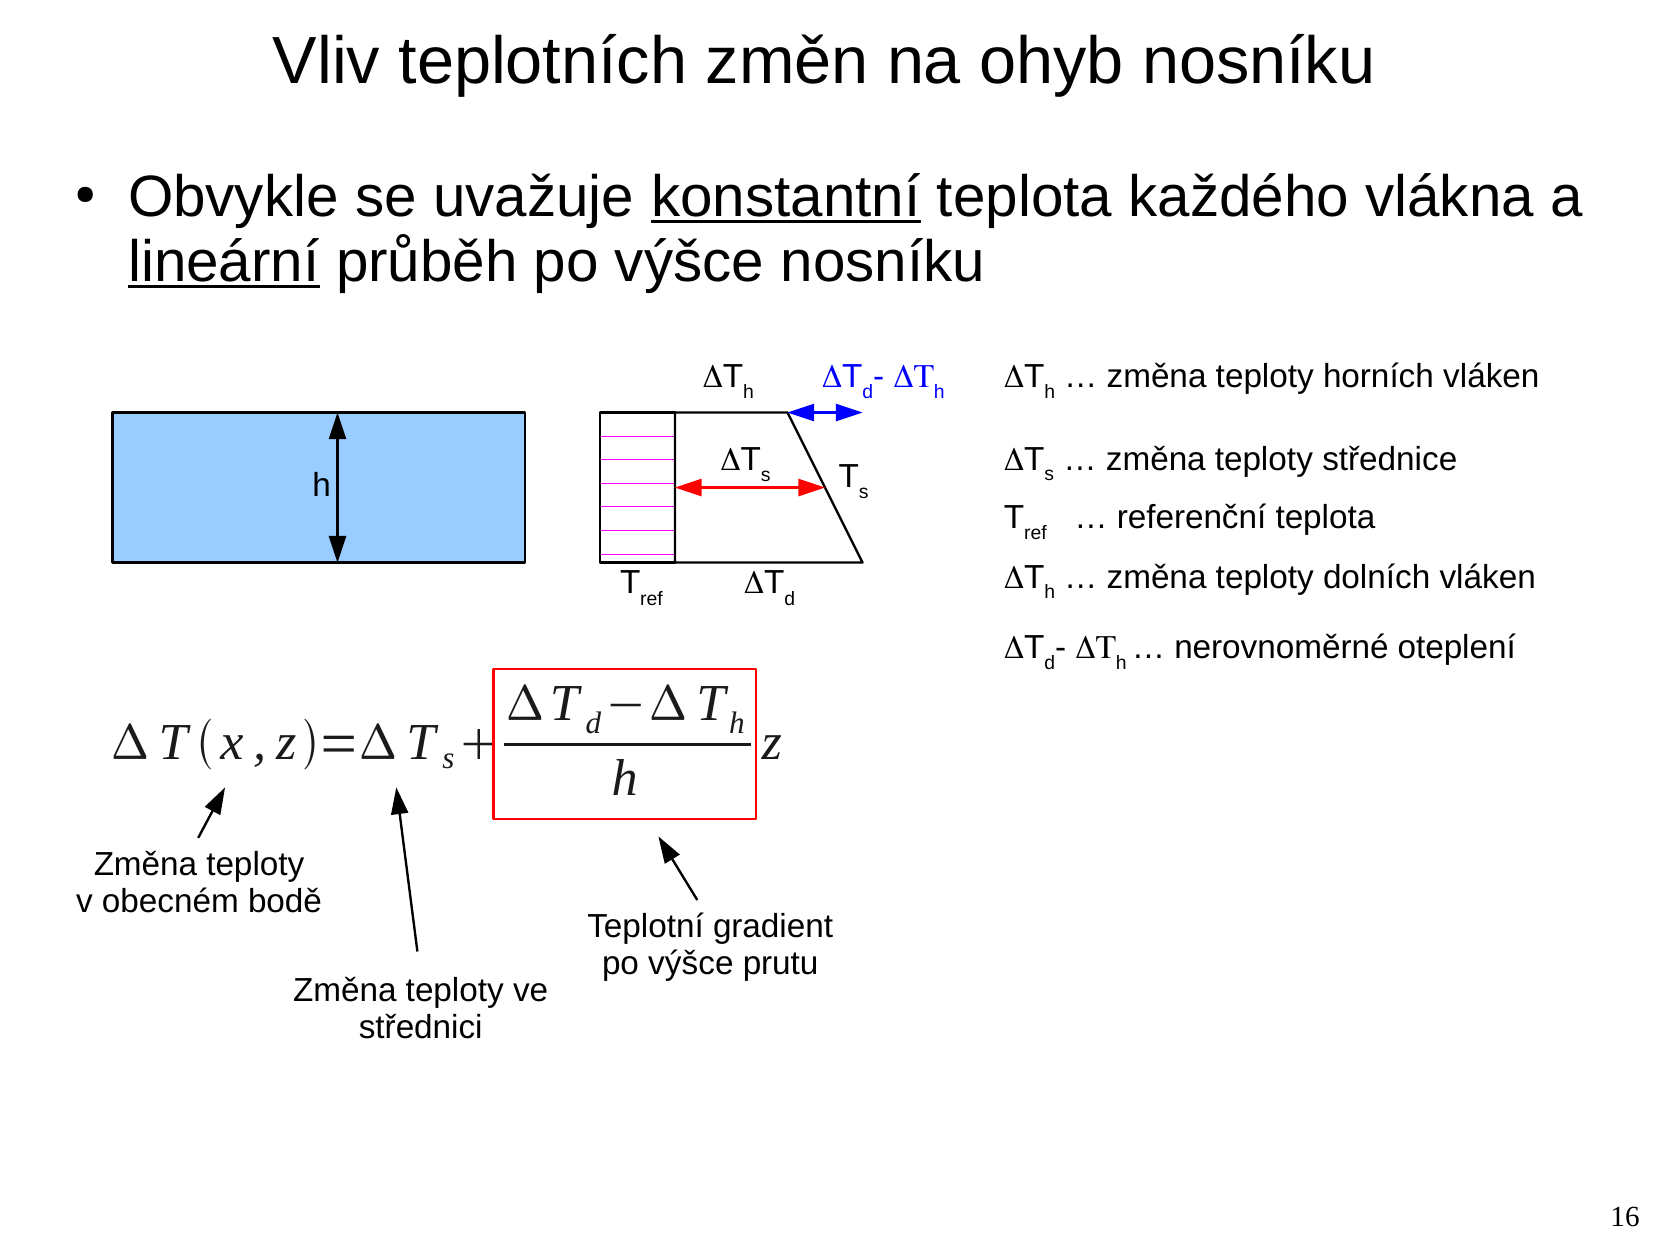

# Vliv teplotních změn na ohyb nosníku
Obvykle se uvažuje konstantní teplota každého vlákna a lineární průběh po výšce nosníku
DTd- DTh
DTh
DTh … změna teploty horních vláken
DTs
DTs … změna teploty střednice
Ts
h
Tref … referenční teplota
DTh … změna teploty dolních vláken
Tref
DTd
DTd- DTh … nerovnoměrné oteplení
Změna teploty v obecném bodě
Teplotní gradient po výšce prutu
Změna teploty ve střednici
16